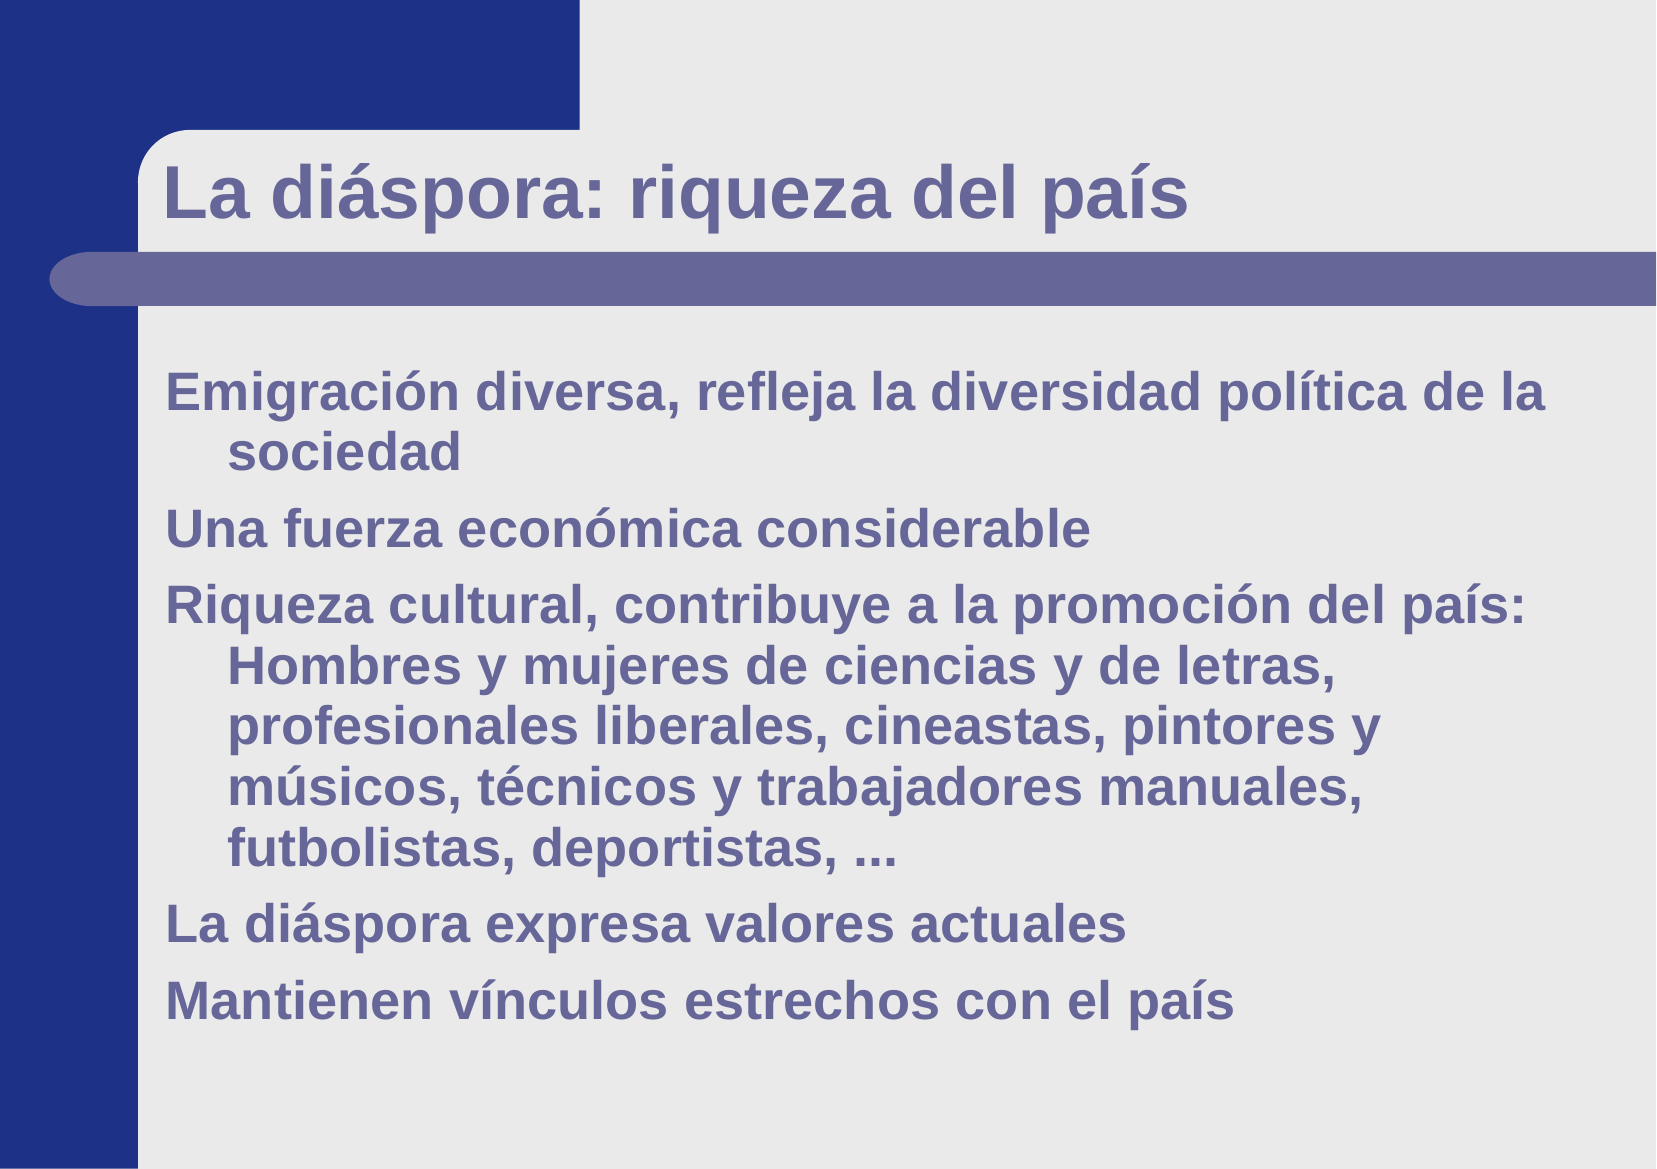

# La diáspora: riqueza del país
Emigración diversa, refleja la diversidad política de la sociedad
Una fuerza económica considerable
Riqueza cultural, contribuye a la promoción del país: Hombres y mujeres de ciencias y de letras, profesionales liberales, cineastas, pintores y músicos, técnicos y trabajadores manuales, futbolistas, deportistas, ...
La diáspora expresa valores actuales
Mantienen vínculos estrechos con el país